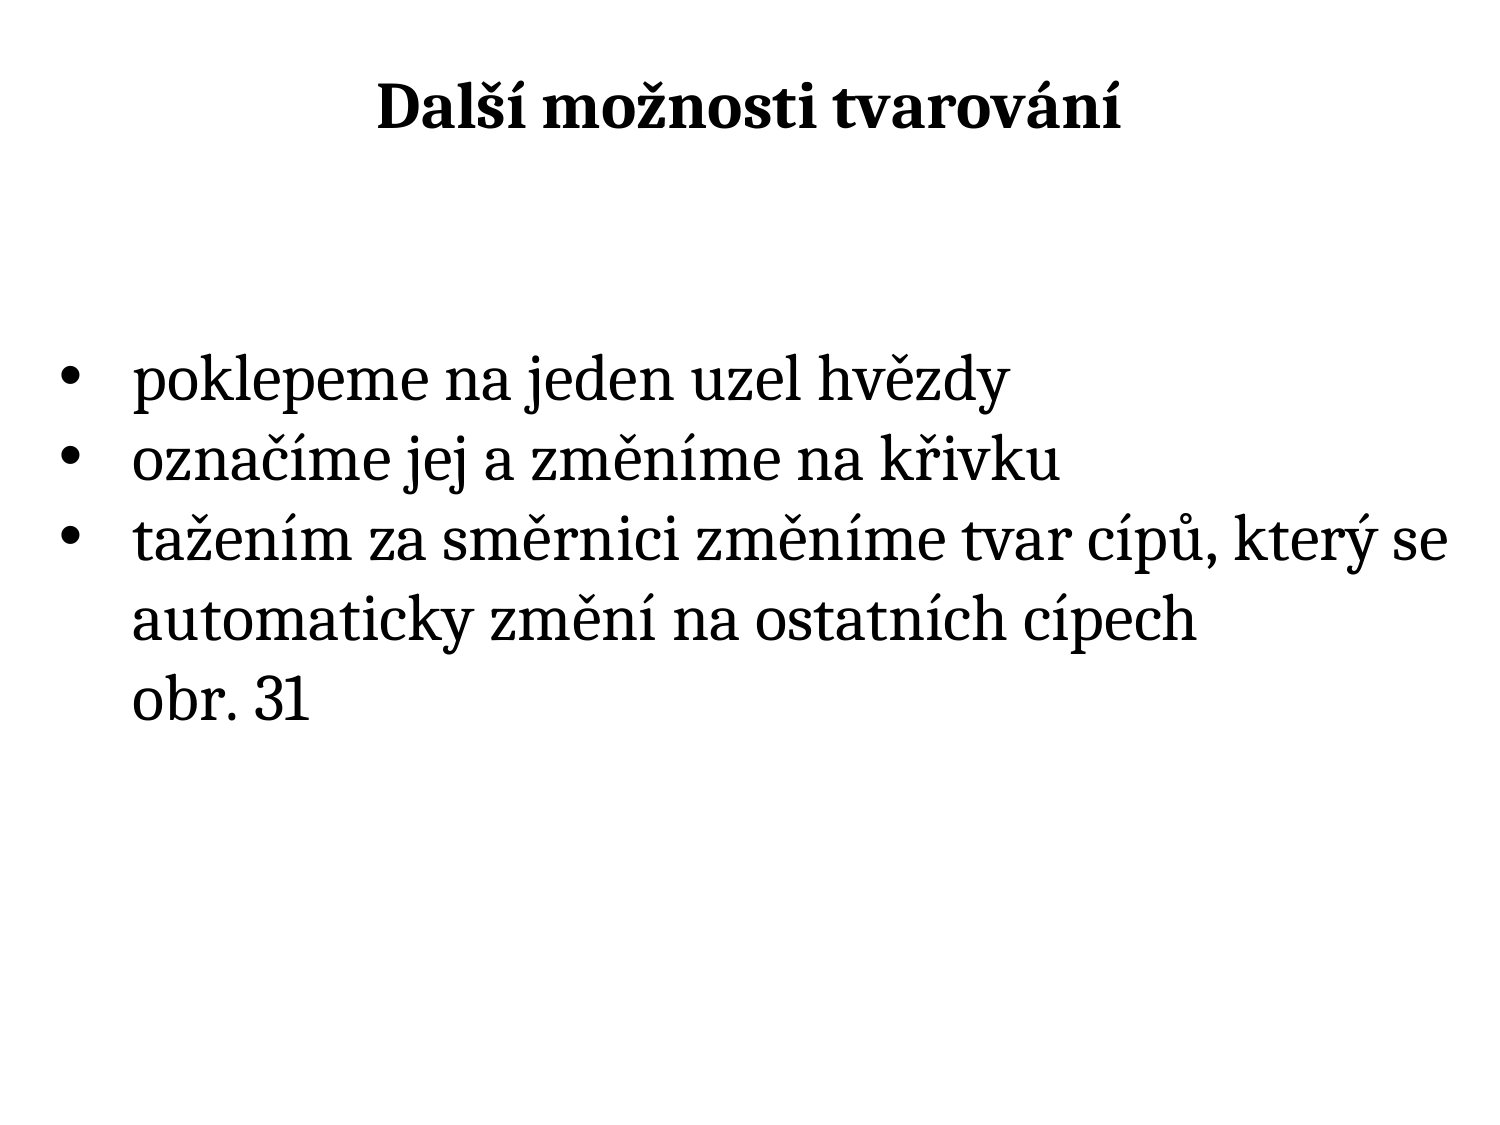

Další možnosti tvarování
poklepeme na jeden uzel hvězdy
označíme jej a změníme na křivku
tažením za směrnici změníme tvar cípů, který se automaticky změní na ostatních cípech
	obr. 31